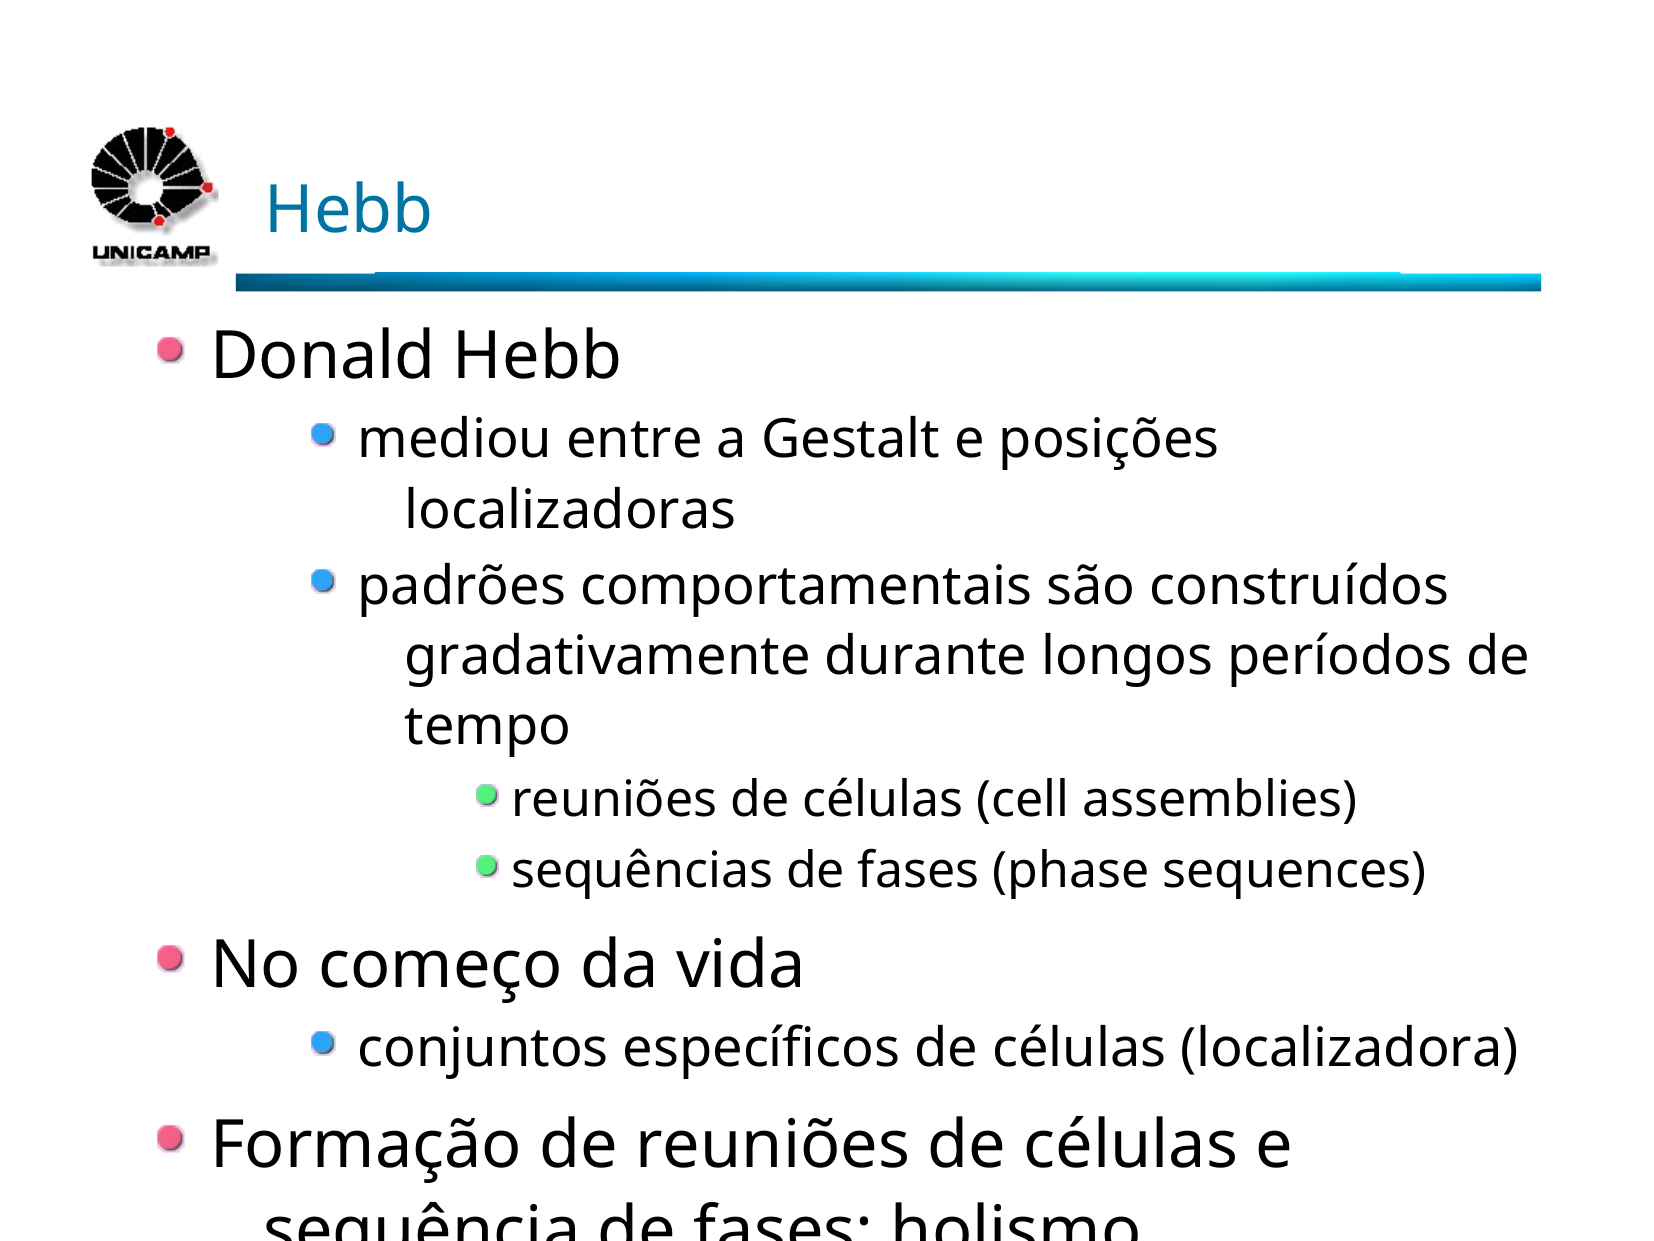

# Hebb
Donald Hebb
mediou entre a Gestalt e posições localizadoras
padrões comportamentais são construídos gradativamente durante longos períodos de tempo
reuniões de células (cell assemblies)
sequências de fases (phase sequences)
No começo da vida
conjuntos específicos de células (localizadora)
Formação de reuniões de células e sequência de fases: holismo
Perda da Plasticidade: localizadora